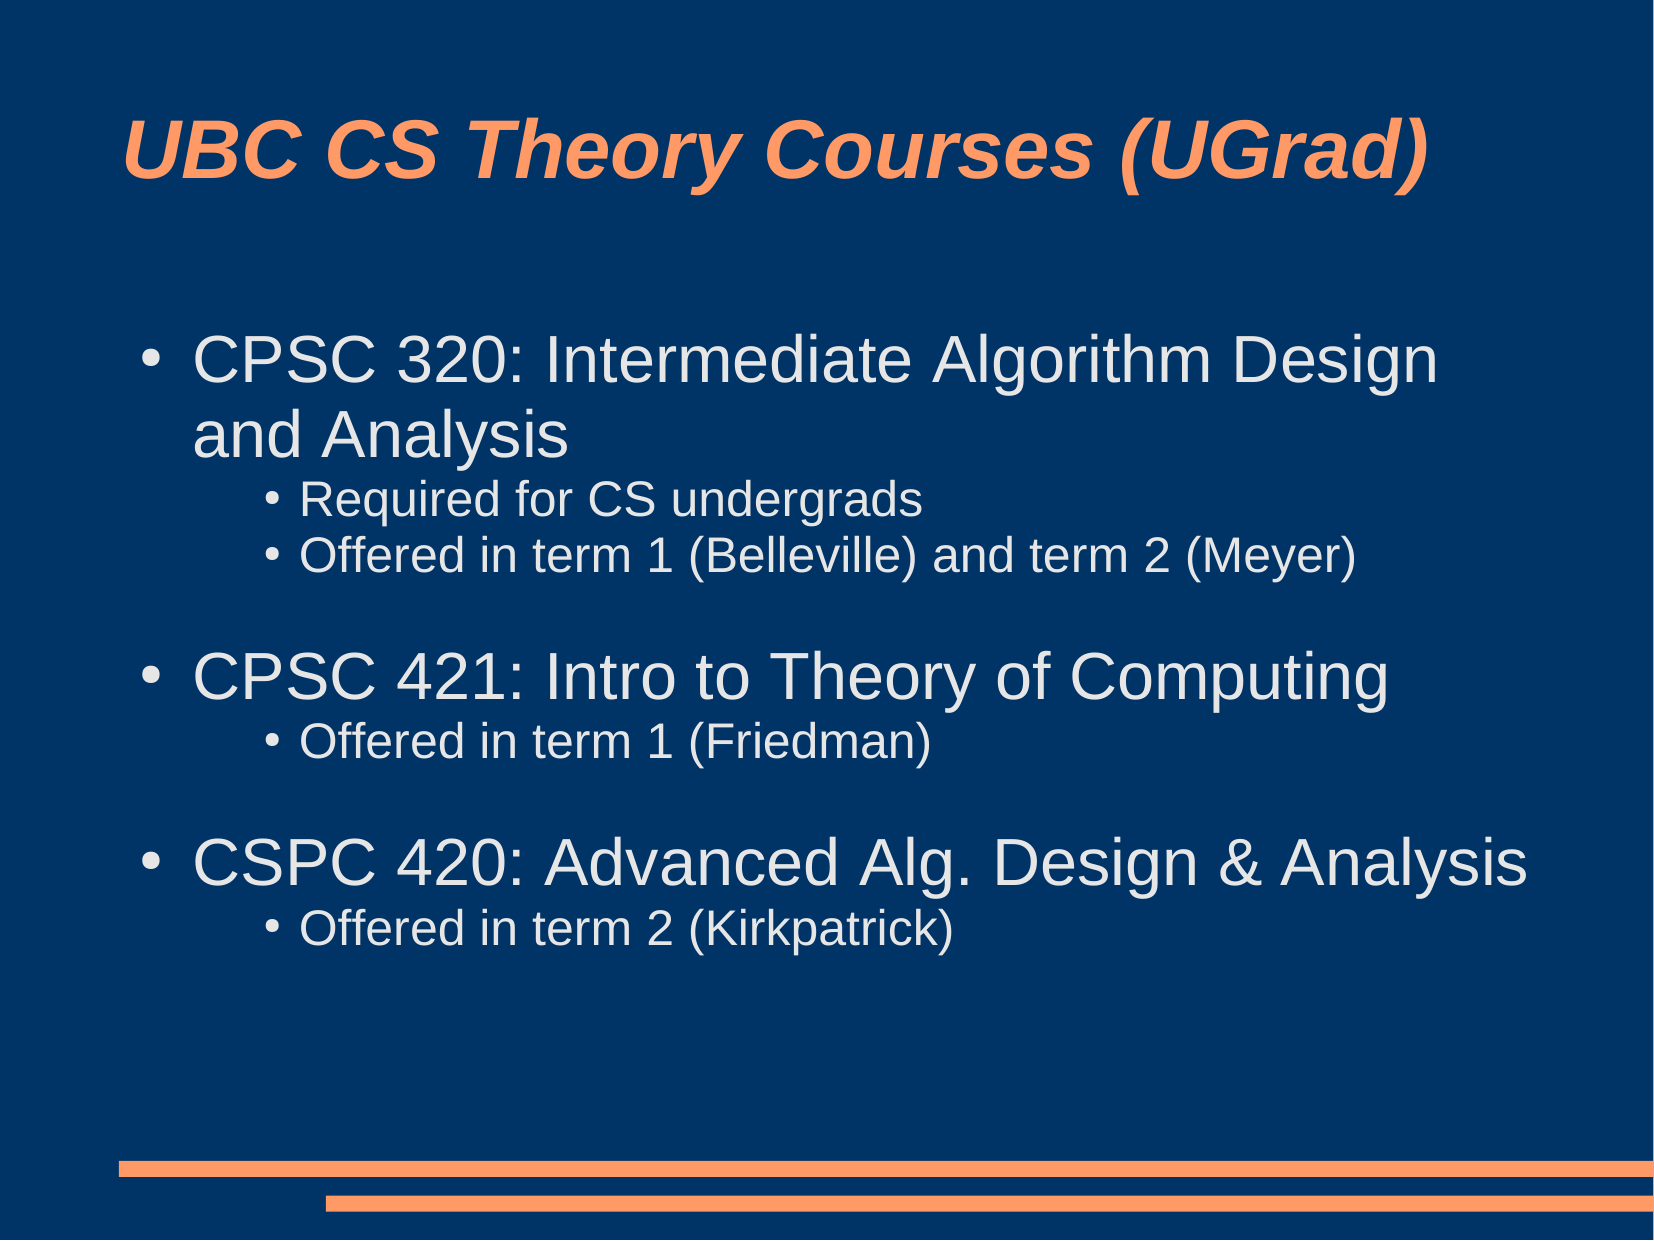

# UBC CS Theory Courses (UGrad)
CPSC 320: Intermediate Algorithm Design and Analysis
Required for CS undergrads
Offered in term 1 (Belleville) and term 2 (Meyer)
CPSC 421: Intro to Theory of Computing
Offered in term 1 (Friedman)
CSPC 420: Advanced Alg. Design & Analysis
Offered in term 2 (Kirkpatrick)